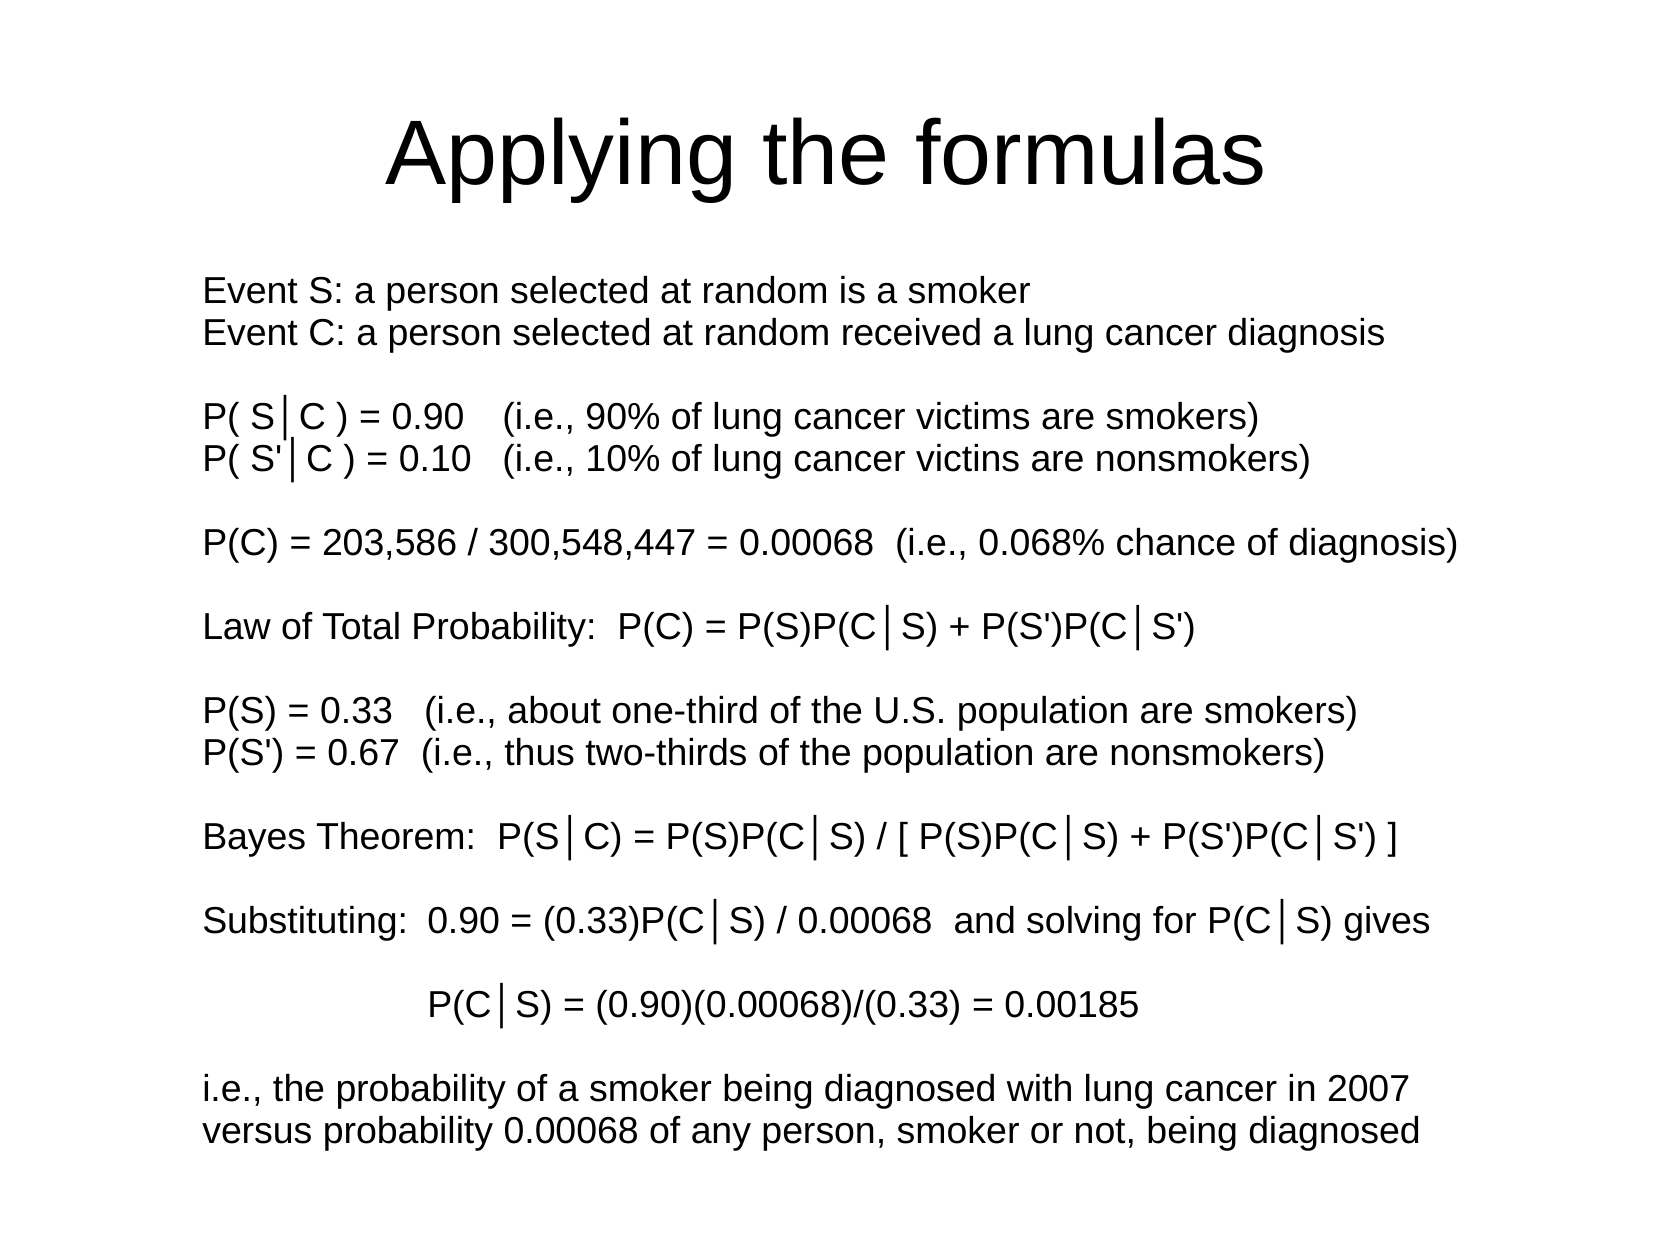

# Applying the formulas
Event S: a person selected at random is a smoker
Event C: a person selected at random received a lung cancer diagnosis
P( S│C ) = 0.90	(i.e., 90% of lung cancer victims are smokers)
P( S'│C ) = 0.10	(i.e., 10% of lung cancer victins are nonsmokers)
P(C) = 203,586 / 300,548,447 = 0.00068 (i.e., 0.068% chance of diagnosis)
Law of Total Probability: P(C) = P(S)P(C│S) + P(S')P(C│S')
P(S) = 0.33 (i.e., about one-third of the U.S. population are smokers)
P(S') = 0.67 (i.e., thus two-thirds of the population are nonsmokers)
Bayes Theorem: P(S│C) = P(S)P(C│S) / [ P(S)P(C│S) + P(S')P(C│S') ]
Substituting:	0.90 = (0.33)P(C│S) / 0.00068 and solving for P(C│S) gives
			P(C│S) = (0.90)(0.00068)/(0.33) = 0.00185
i.e., the probability of a smoker being diagnosed with lung cancer in 2007
versus probability 0.00068 of any person, smoker or not, being diagnosed